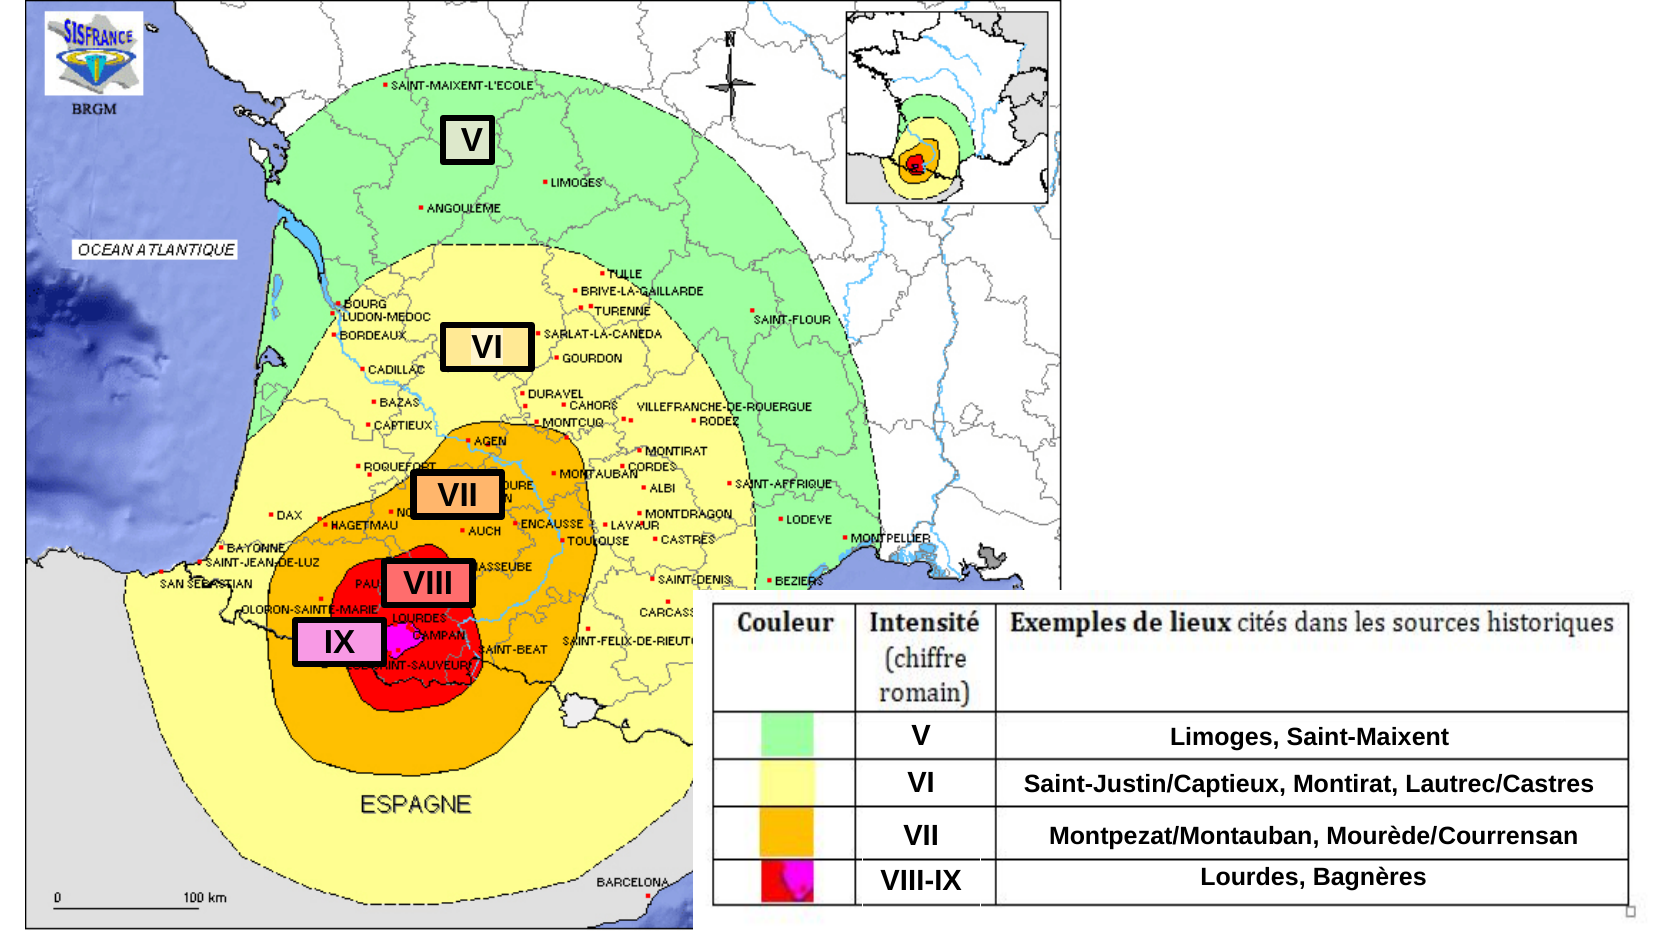

V
VI
VII
VIII
IX
V
Limoges, Saint-Maixent
VI
Saint-Justin/Captieux, Montirat, Lautrec/Castres
VII
Montpezat/Montauban, Mourède/Courrensan
VIII-IX
Lourdes, Bagnères